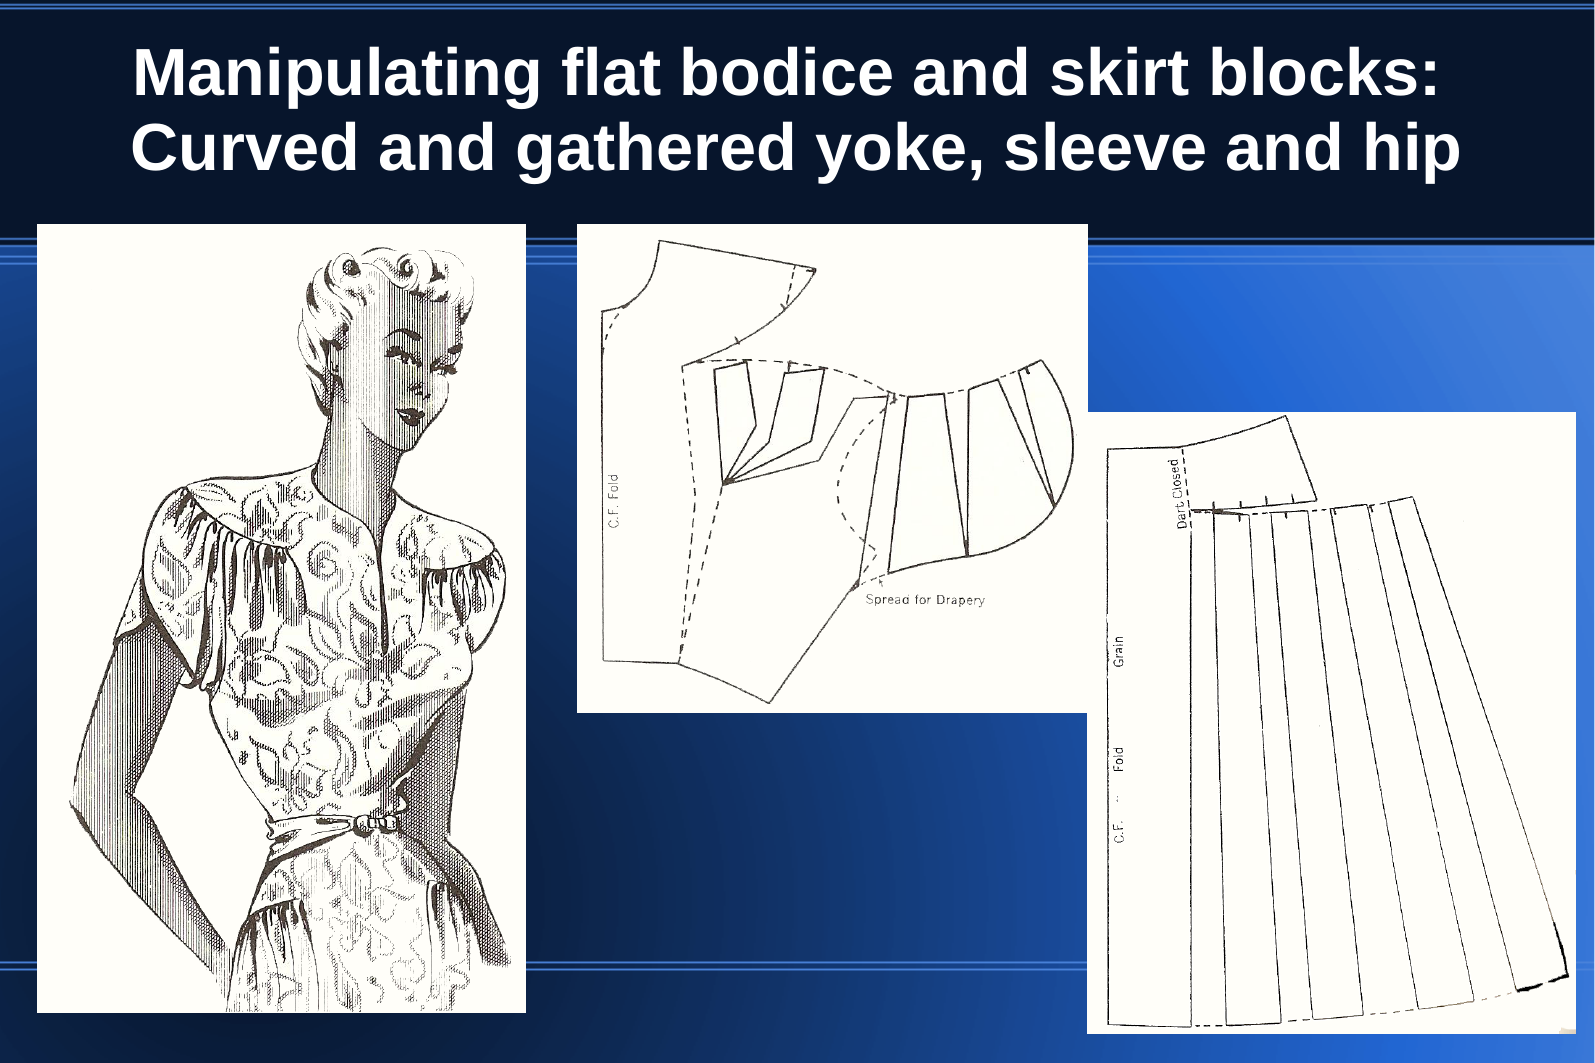

# Manipulating flat bodice and skirt blocks: Curved and gathered yoke, sleeve and hip